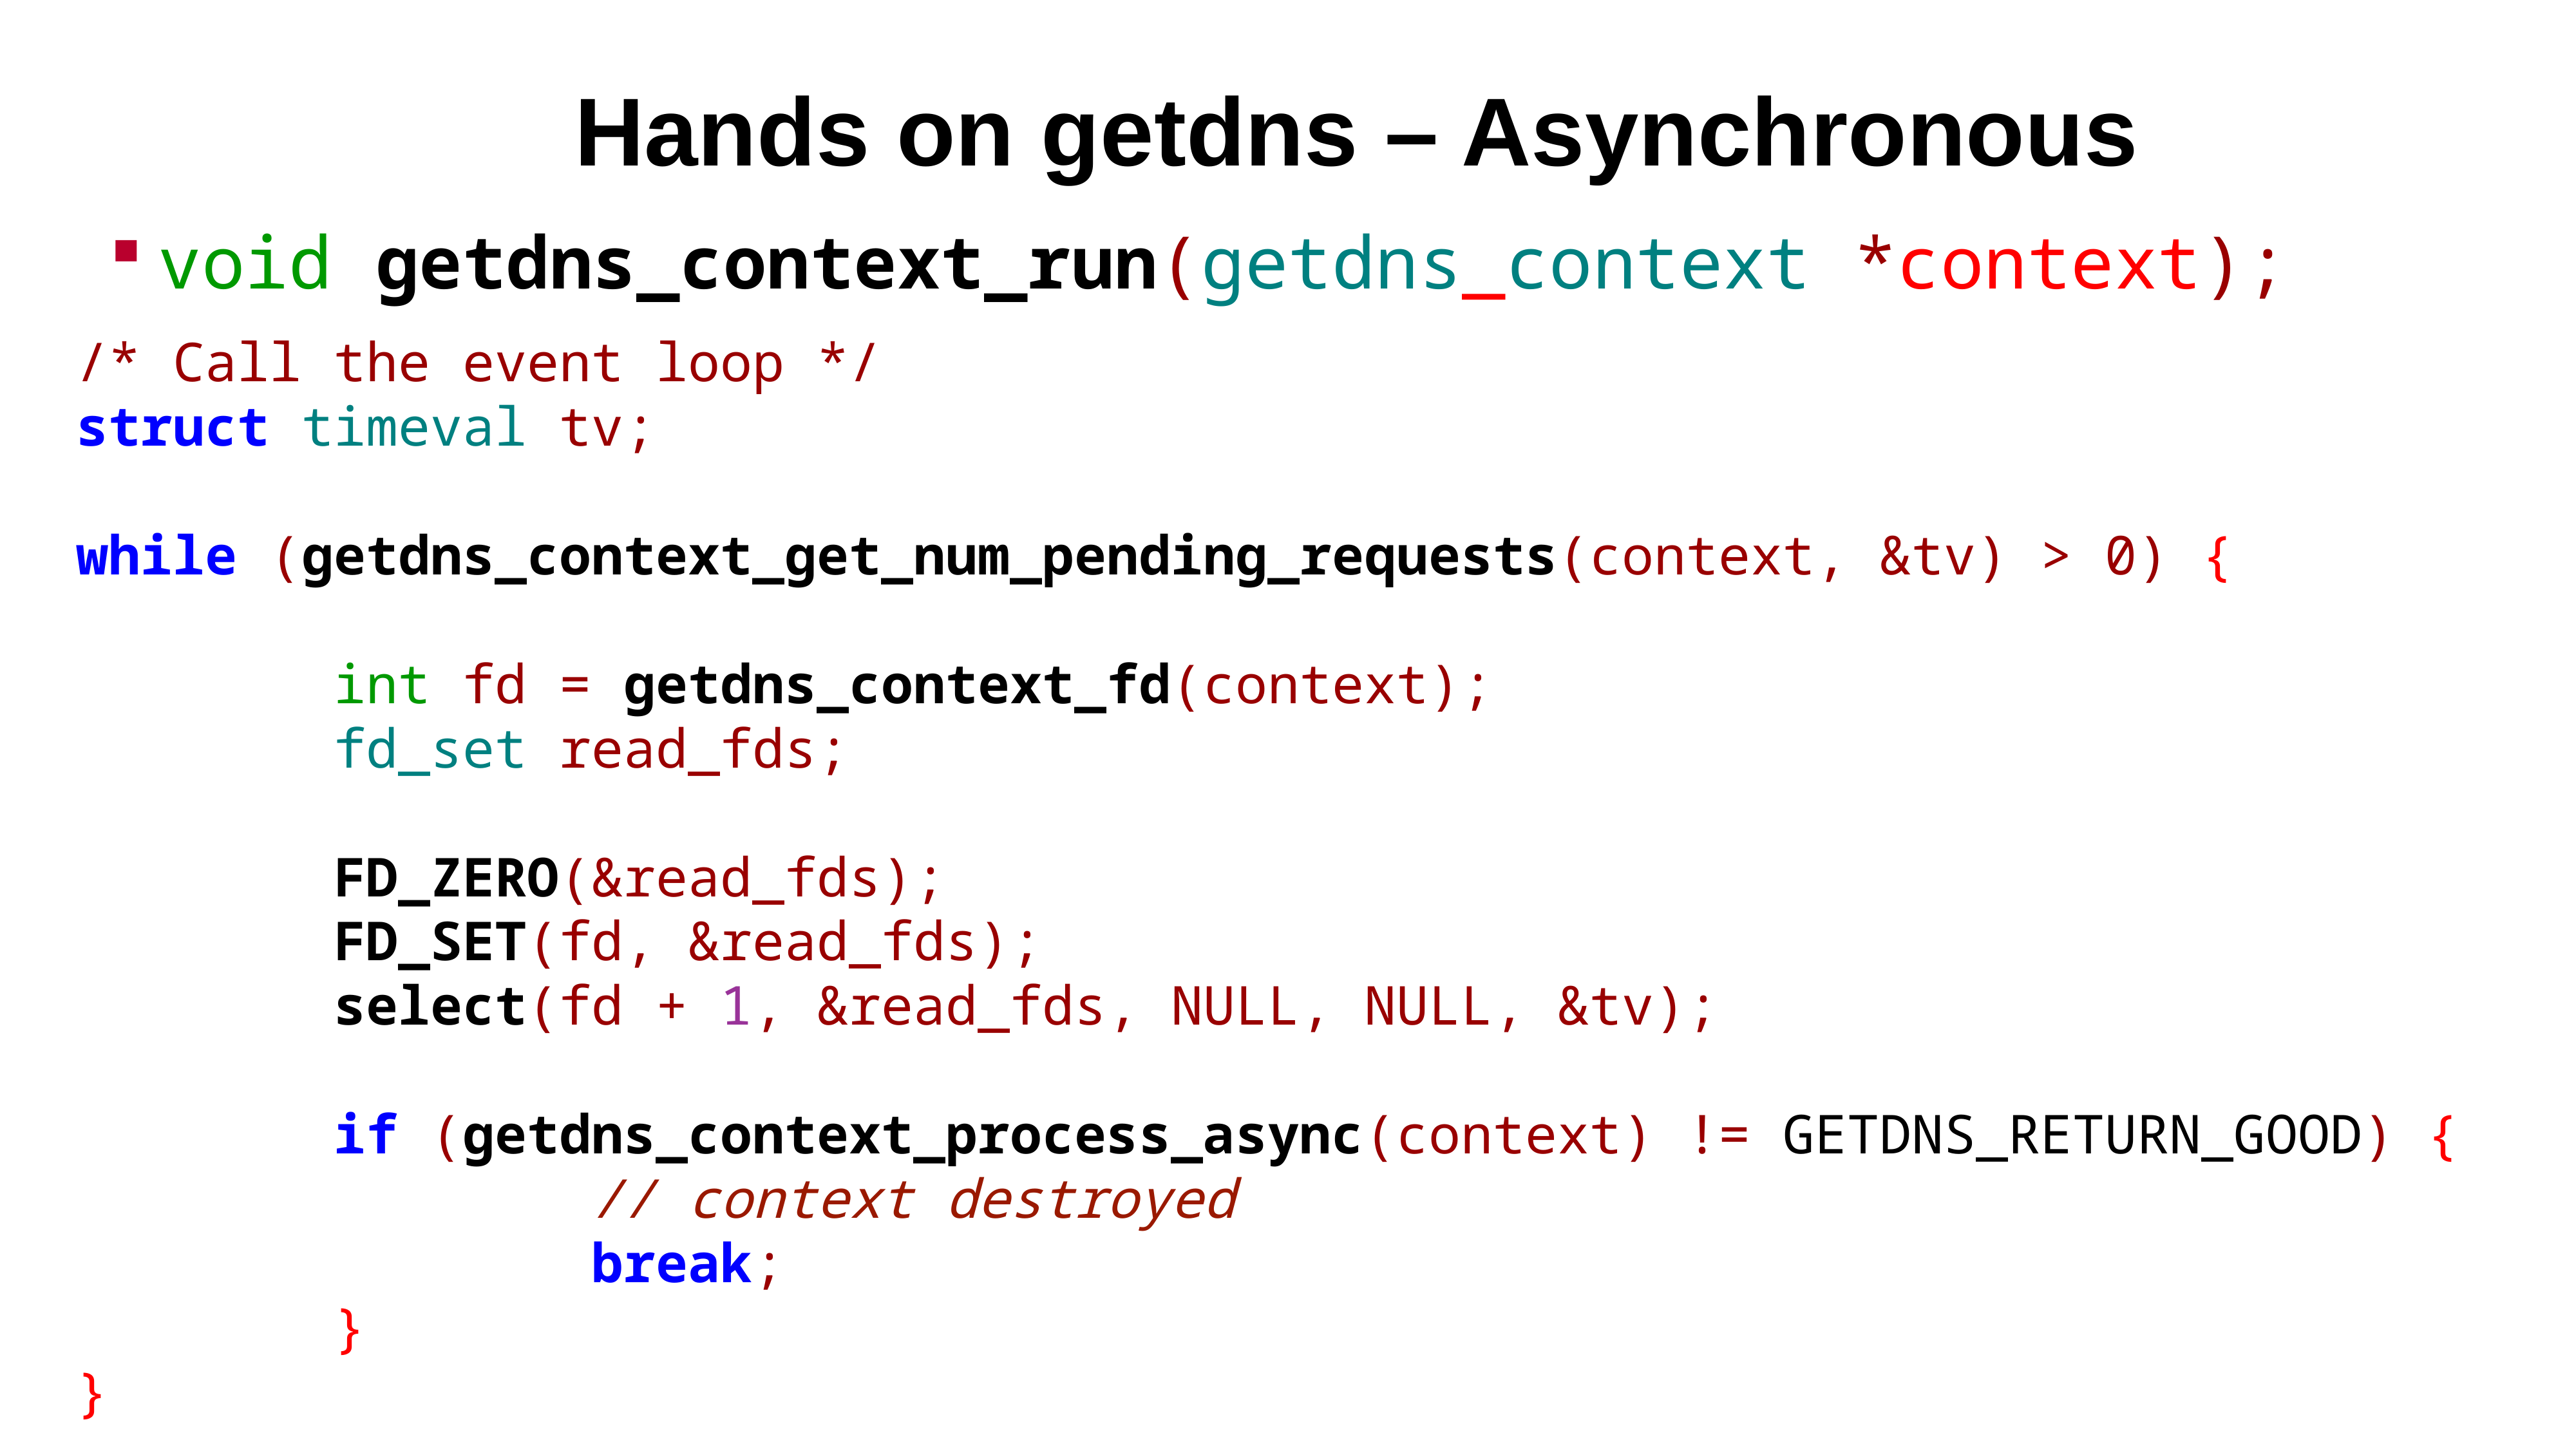

# Hands on getdns – Asynchronous
void getdns_context_run(getdns_context *context);
/* Call the event loop */
struct timeval tv;
while (getdns_context_get_num_pending_requests(context, &tv) > 0) {
 int fd = getdns_context_fd(context);
 fd_set read_fds;
 FD_ZERO(&read_fds);
 FD_SET(fd, &read_fds);
 select(fd + 1, &read_fds, NULL, NULL, &tv);
 if (getdns_context_process_async(context) != GETDNS_RETURN_GOOD) {
 // context destroyed
 break;
 }
}